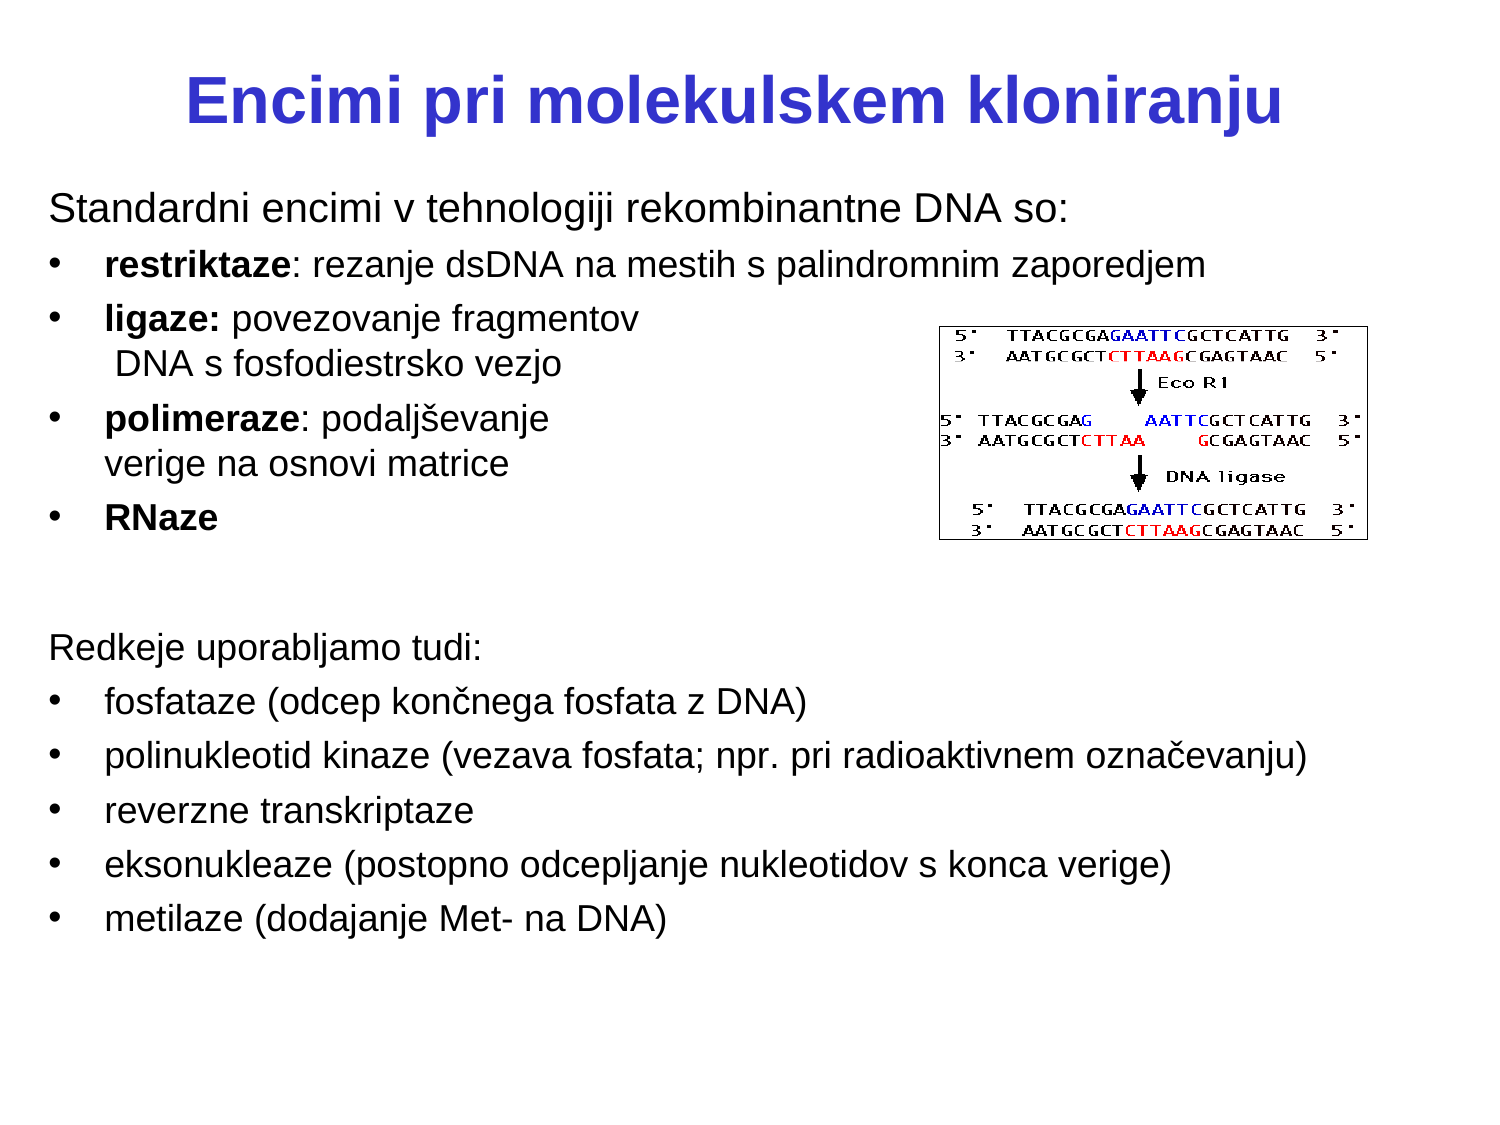

# Encimi pri molekulskem kloniranju
Standardni encimi v tehnologiji rekombinantne DNA so:
restriktaze: rezanje dsDNA na mestih s palindromnim zaporedjem
ligaze: povezovanje fragmentov
 DNA s fosfodiestrsko vezjo
polimeraze: podaljševanje
verige na osnovi matrice
RNaze
Redkeje uporabljamo tudi:
fosfataze (odcep končnega fosfata z DNA)
polinukleotid kinaze (vezava fosfata; npr. pri radioaktivnem označevanju)
reverzne transkriptaze
eksonukleaze (postopno odcepljanje nukleotidov s konca verige)
metilaze (dodajanje Met- na DNA)